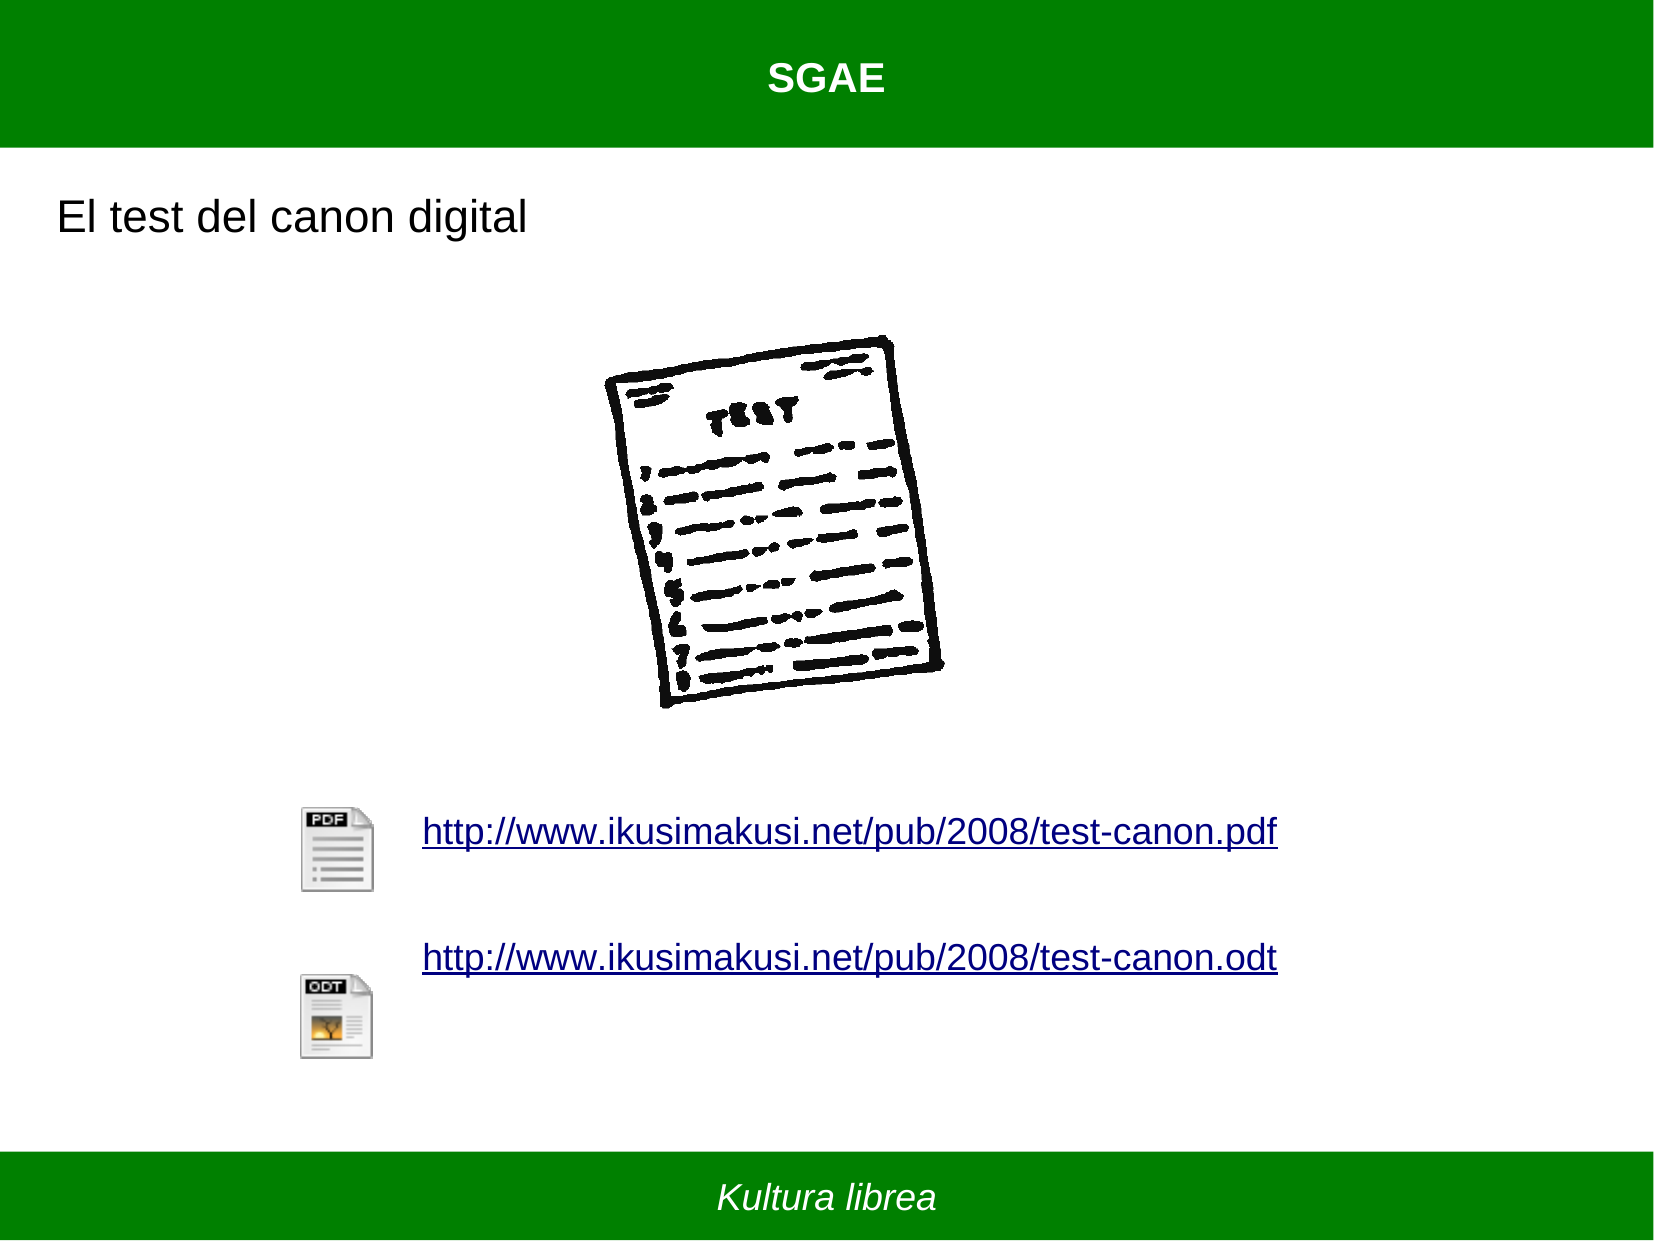

SGAE
El test del canon digital
http://www.ikusimakusi.net/pub/2008/test-canon.pdf
http://www.ikusimakusi.net/pub/2008/test-canon.odt
Kultura librea